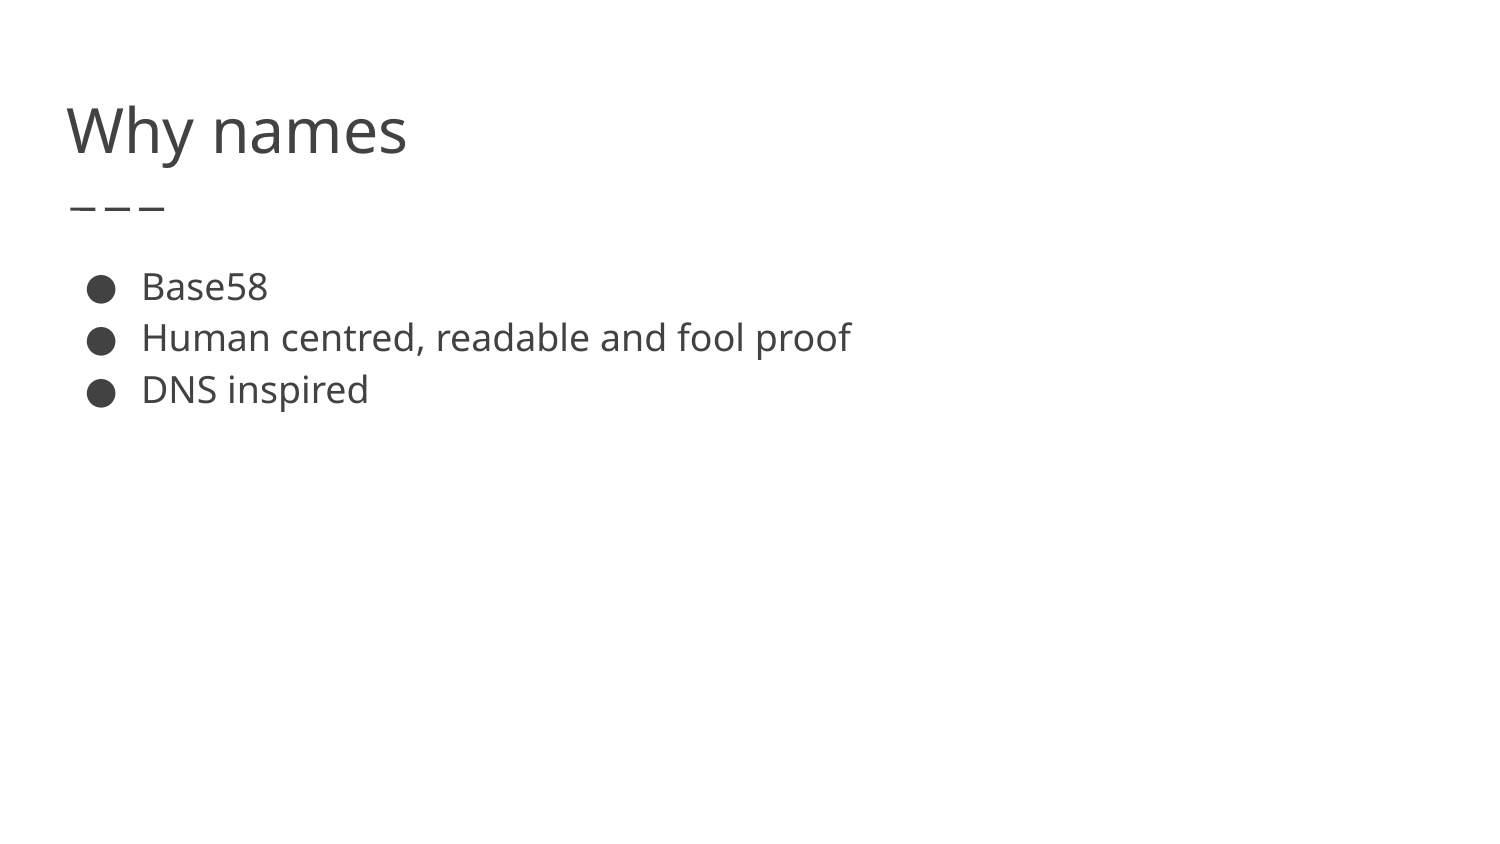

# Why names
Base58
Human centred, readable and fool proof
DNS inspired